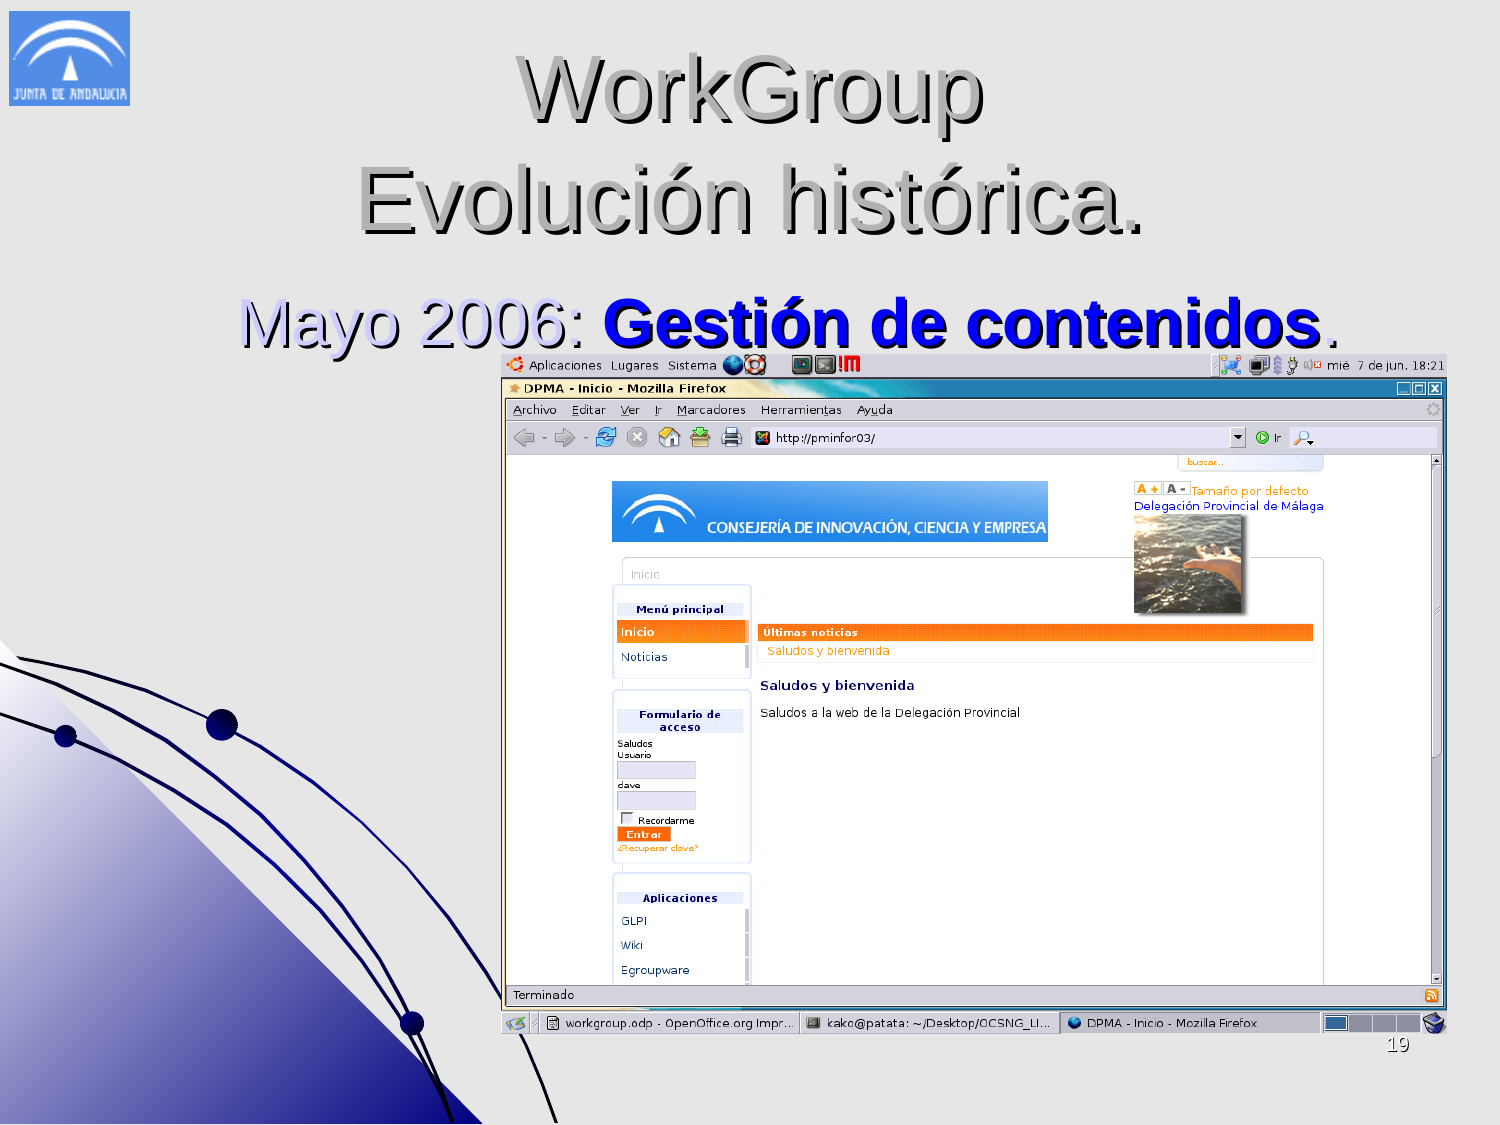

# WorkGroup Evolución histórica.
Mayo 2006: Gestión de contenidos.
19